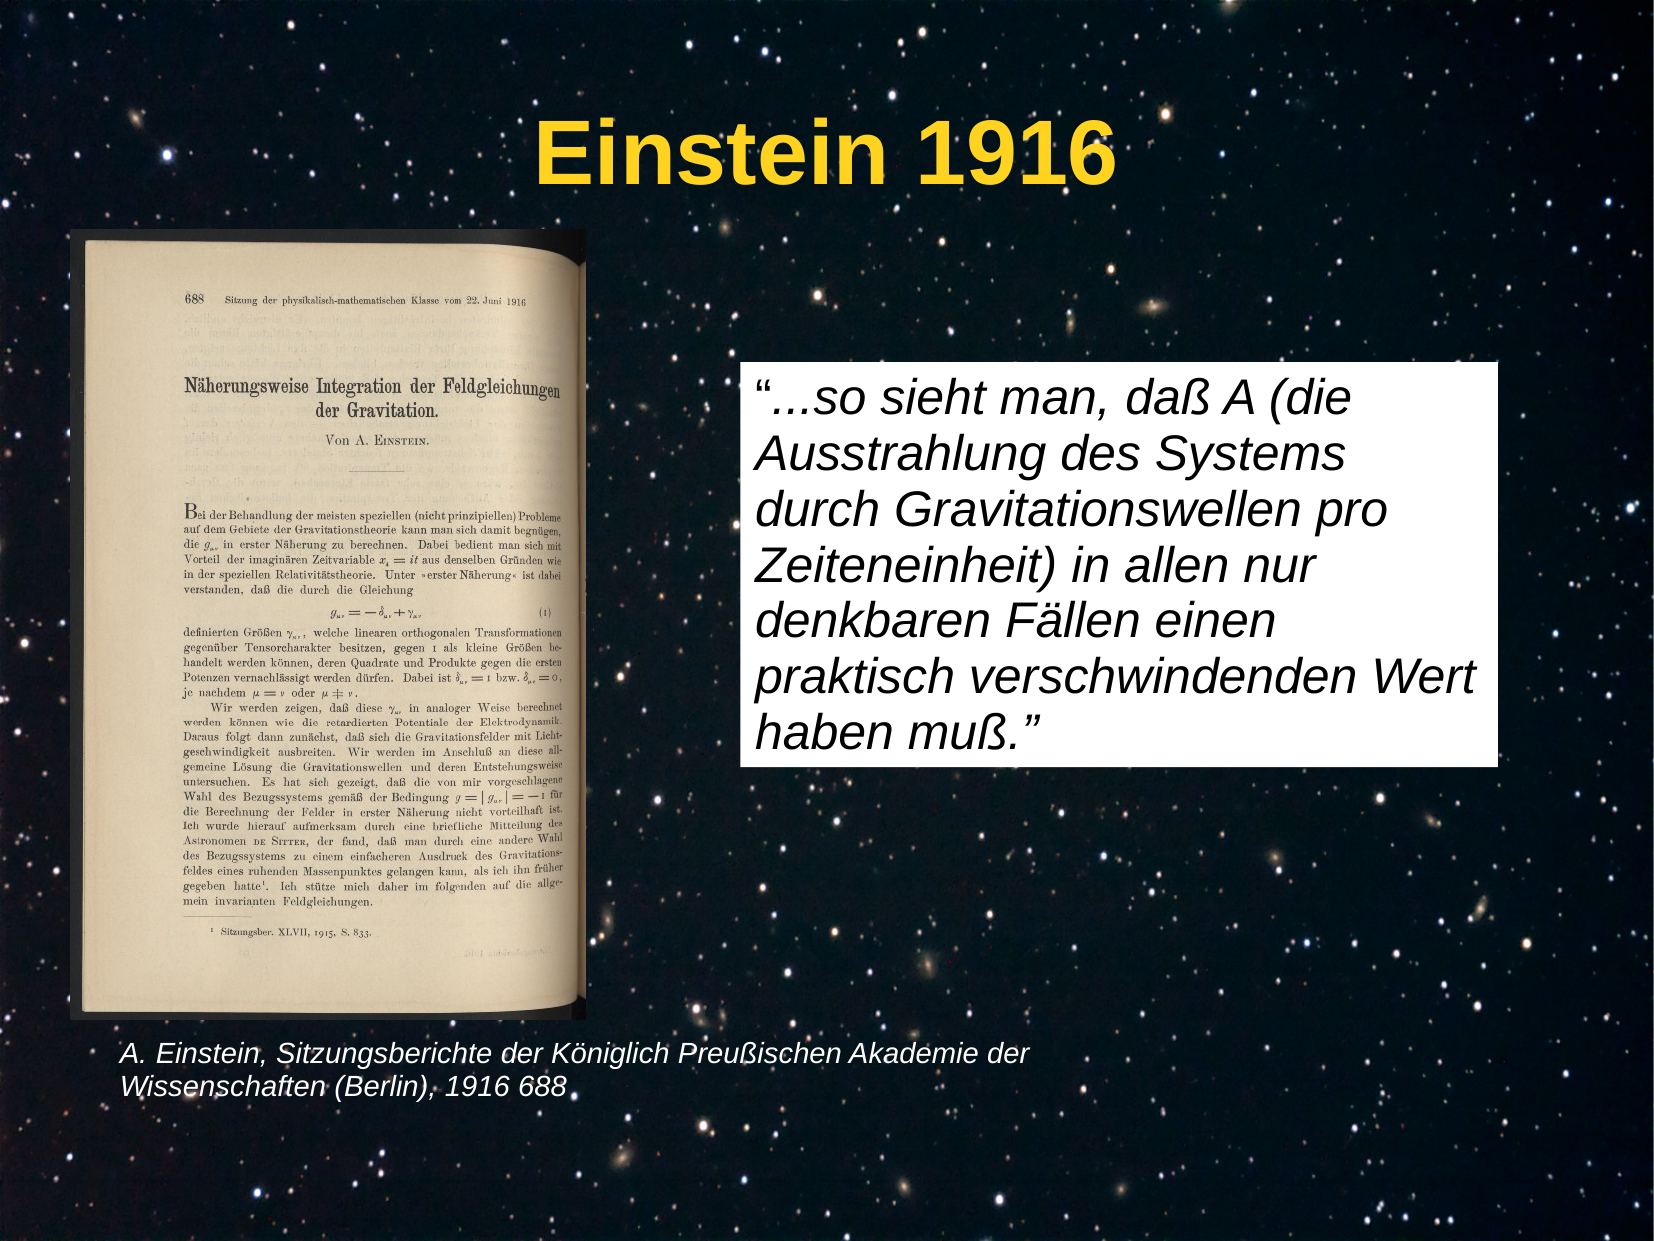

# Einstein 1916
“...so sieht man, daß A (die Ausstrahlung des Systems durch Gravitationswellen pro Zeiteneinheit) in allen nur denkbaren Fällen einen praktisch verschwindenden Wert haben muß.”
A. Einstein, Sitzungsberichte der Königlich Preußischen Akademie der Wissenschaften (Berlin), 1916 688